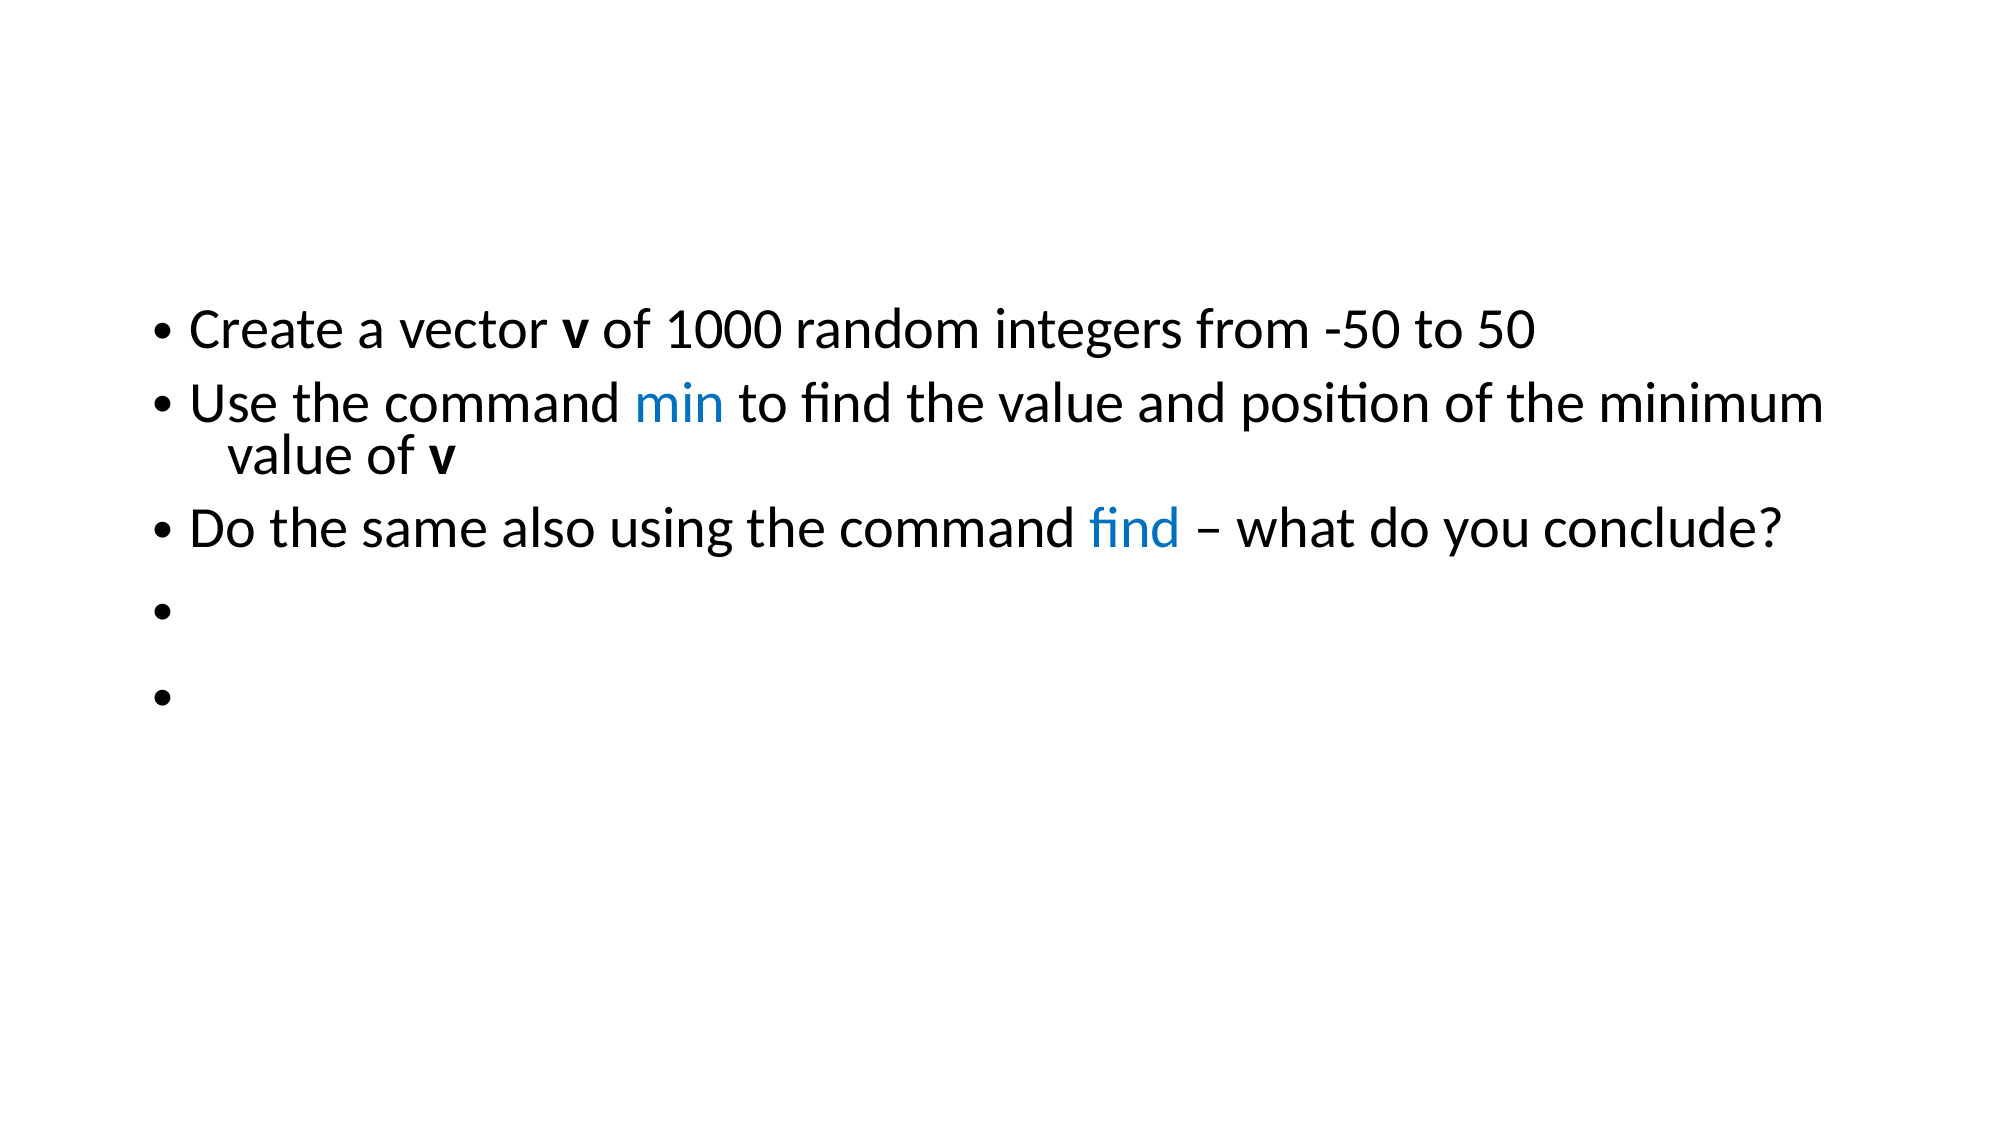

#
Create a vector v of 1000 random integers from -50 to 50
Use the command min to find the value and position of the minimum value of v
Do the same also using the command find – what do you conclude?